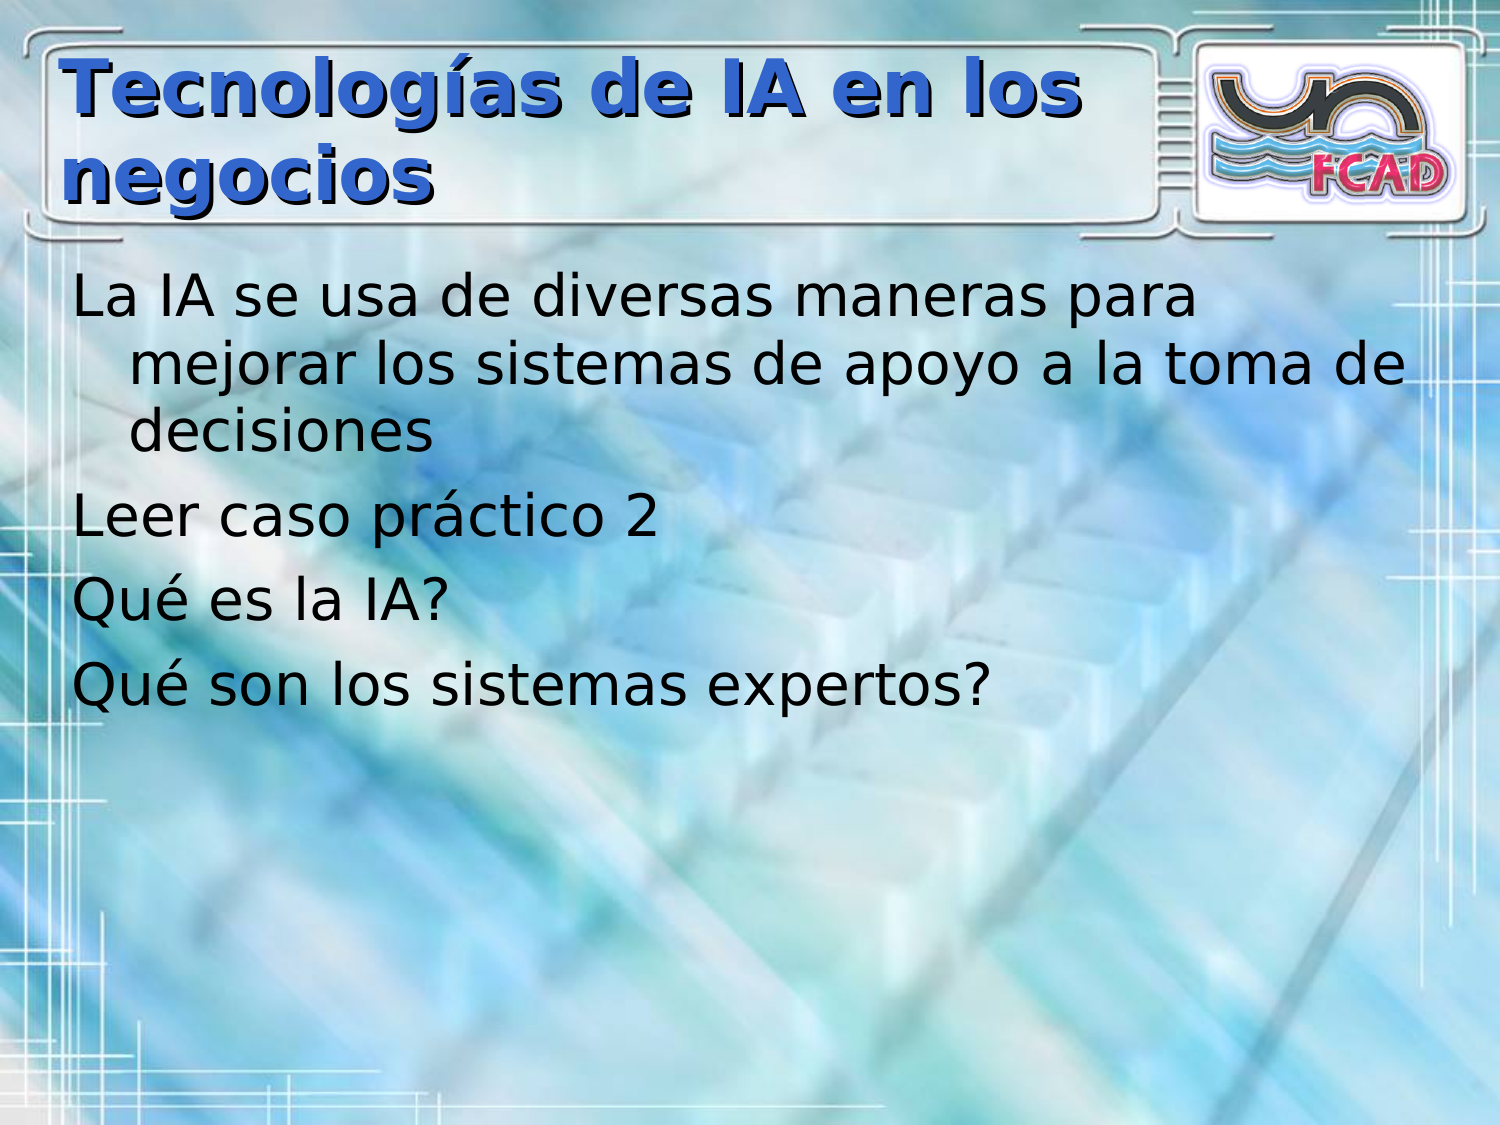

# Tecnologías de IA en los negocios
La IA se usa de diversas maneras para mejorar los sistemas de apoyo a la toma de decisiones
Leer caso práctico 2
Qué es la IA?
Qué son los sistemas expertos?